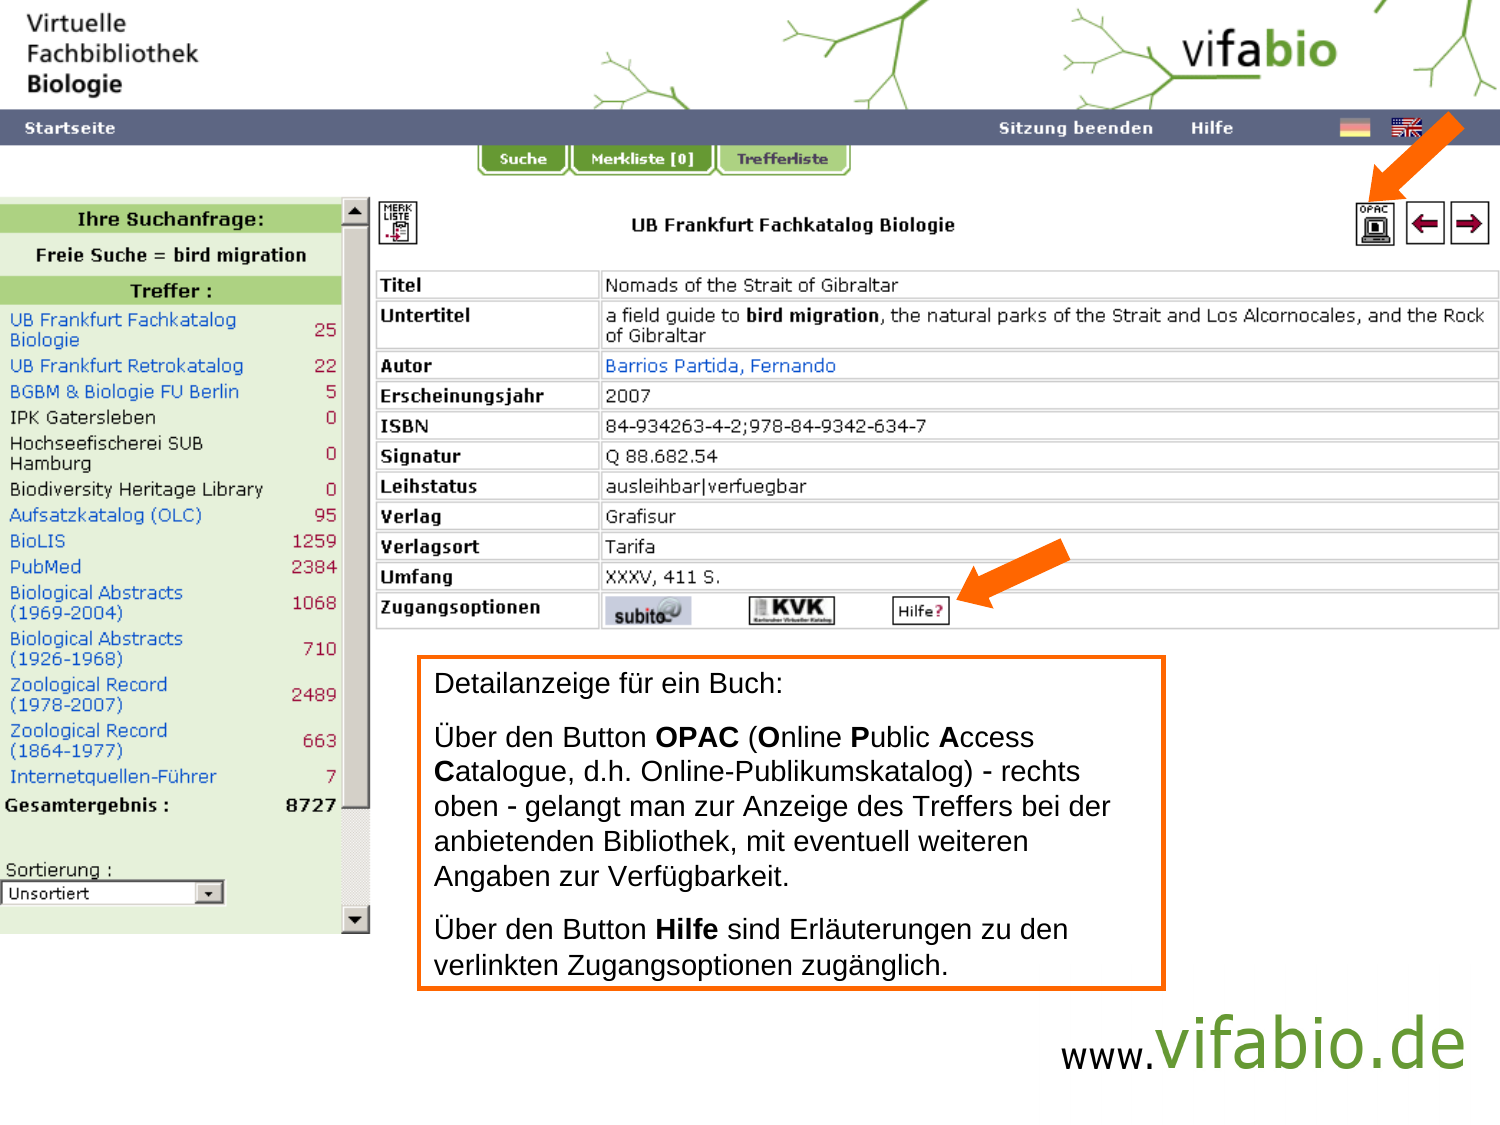

# Einzeltreffer -> eMedium (Bildschirmfoto)
...
Detailanzeige für ein Buch:
Über den Button OPAC (Online Public Access Catalogue, d.h. Online-Publikumskatalog)  rechts oben  gelangt man zur Anzeige des Treffers bei der anbietenden Bibliothek, mit eventuell weiteren Angaben zur Verfügbarkeit.
Über den Button Hilfe sind Erläuterungen zu den verlinkten Zugangsoptionen zugänglich.